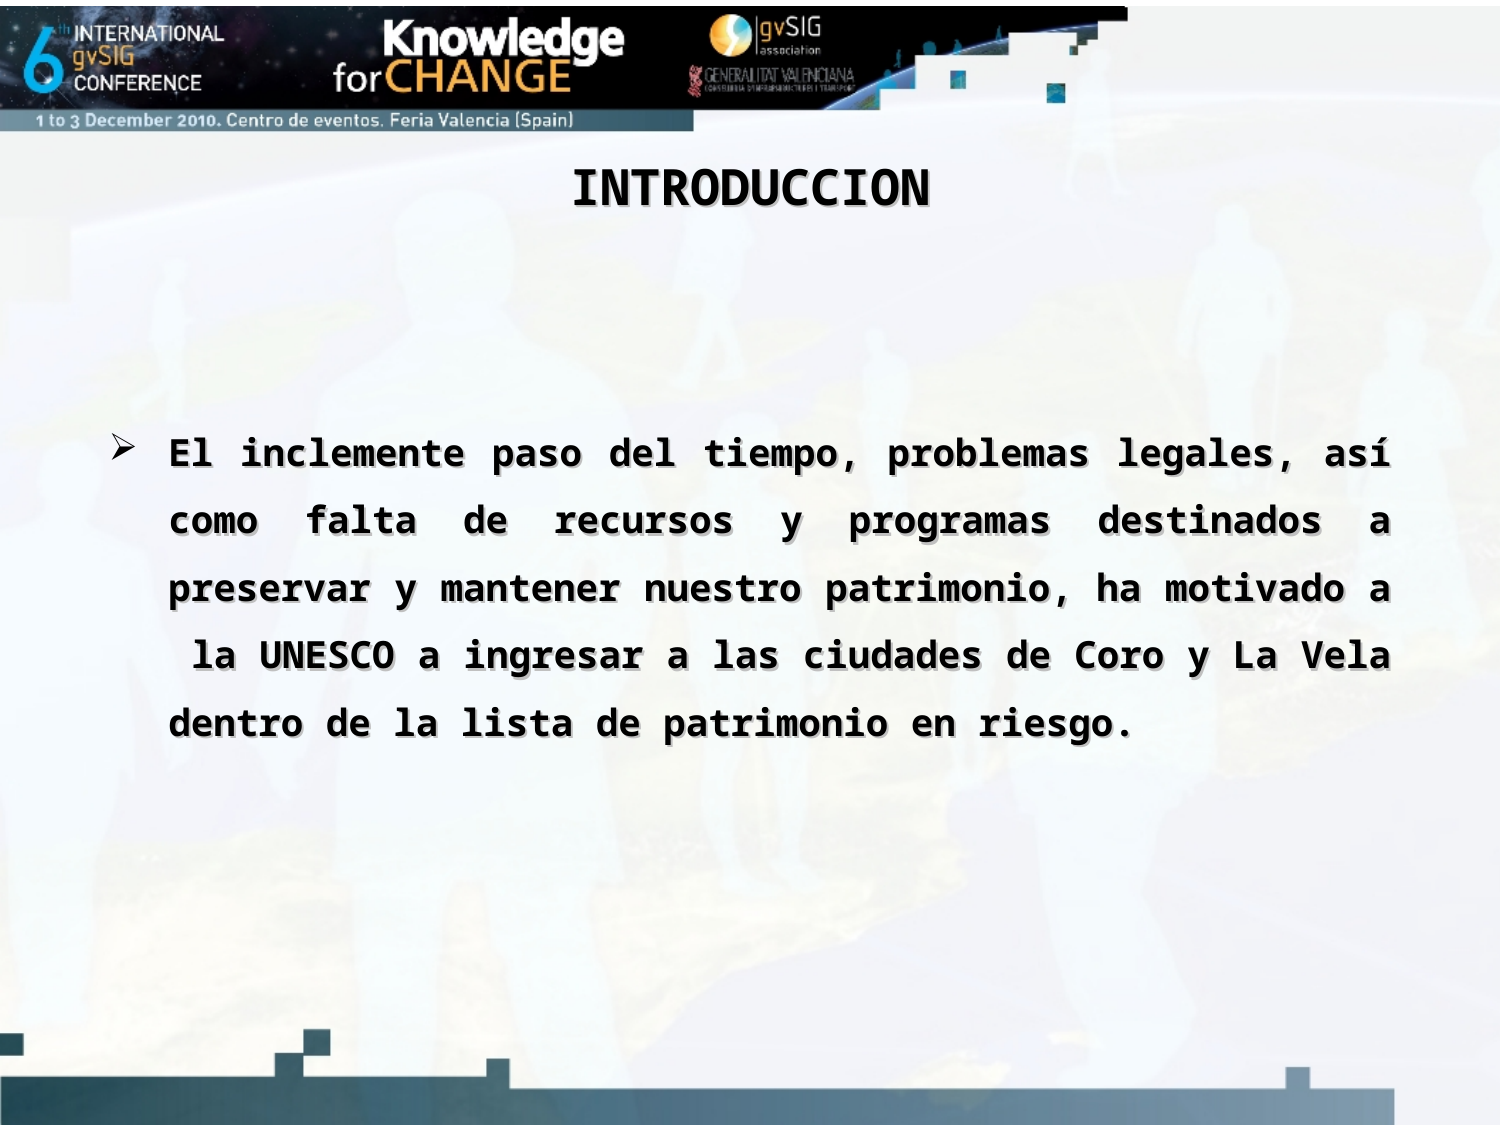

INTRODUCCION
El inclemente paso del tiempo, problemas legales, así como falta de recursos y programas destinados a preservar y mantener nuestro patrimonio, ha motivado a la UNESCO a ingresar a las ciudades de Coro y La Vela dentro de la lista de patrimonio en riesgo.